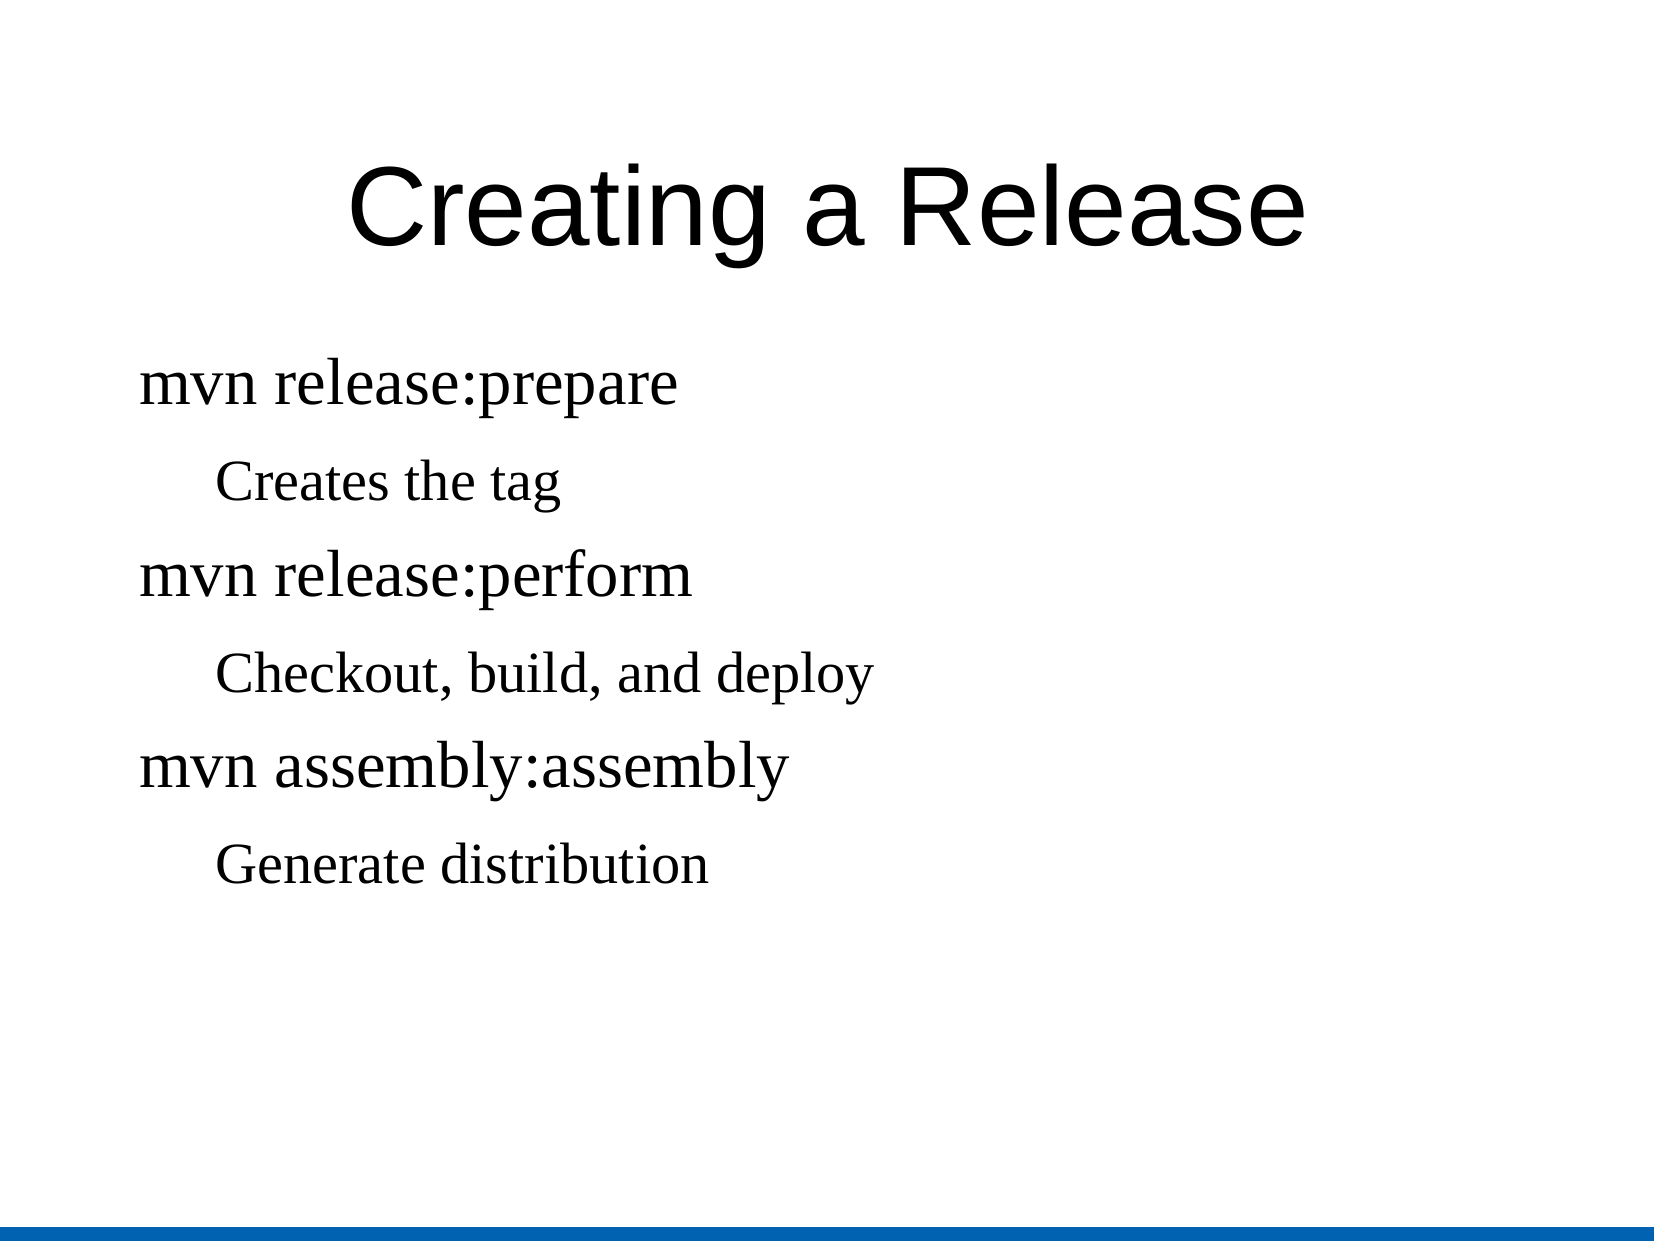

# Creating a Release
mvn release:prepare
Creates the tag
mvn release:perform
Checkout, build, and deploy
mvn assembly:assembly
Generate distribution